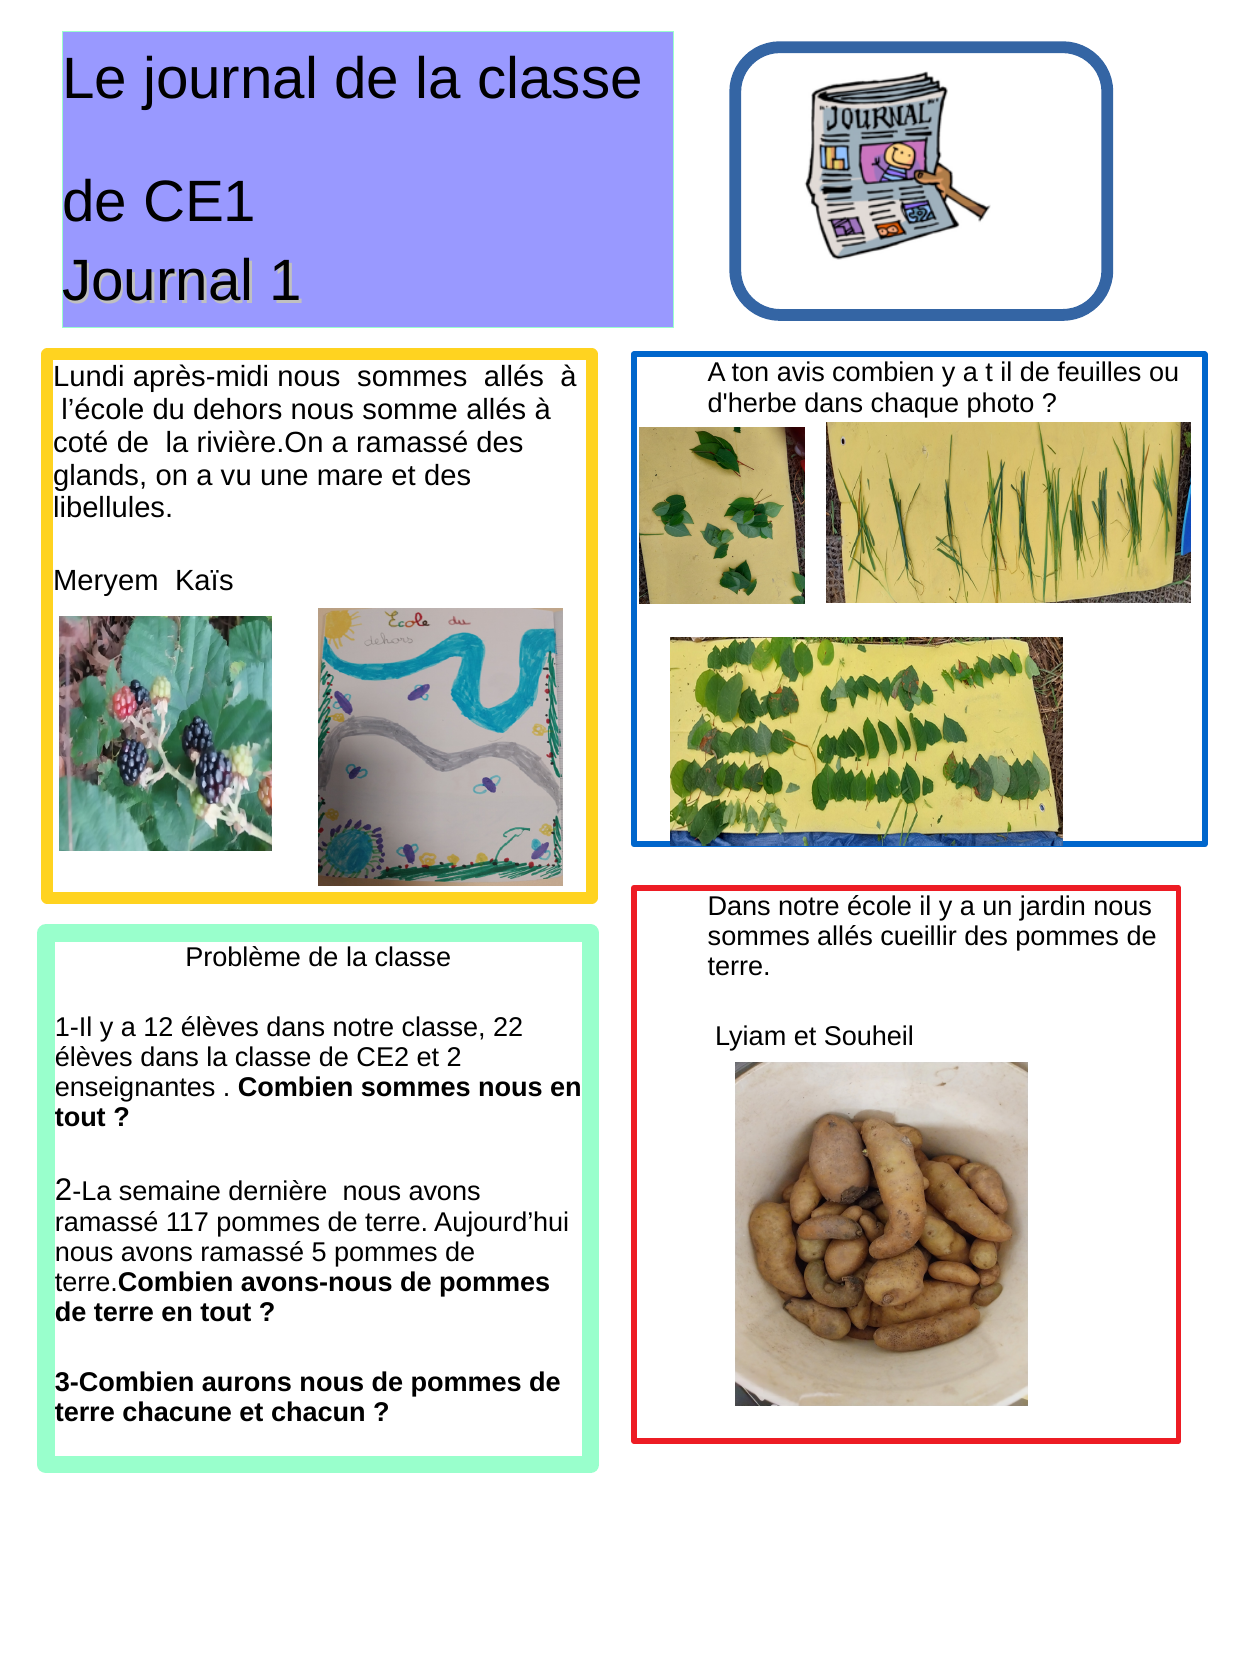

# Le journal de la classe de CE1 Journal 1
Lundi après-midi nous sommes allés à l’école du dehors nous somme allés à coté de la rivière.On a ramassé des glands, on a vu une mare et des libellules.
Meryem Kaïs
A ton avis combien y a t il de feuilles ou d'herbe dans chaque photo ?
Dans notre école il y a un jardin nous sommes allés cueillir des pommes de terre.
 Lyiam et Souheil
Problème de la classe
1-Il y a 12 élèves dans notre classe, 22 élèves dans la classe de CE2 et 2 enseignantes . Combien sommes nous en tout ?
2-La semaine dernière nous avons ramassé 117 pommes de terre. Aujourd’hui nous avons ramassé 5 pommes de terre.Combien avons-nous de pommes de terre en tout ?
3-Combien aurons nous de pommes de terre chacune et chacun ?